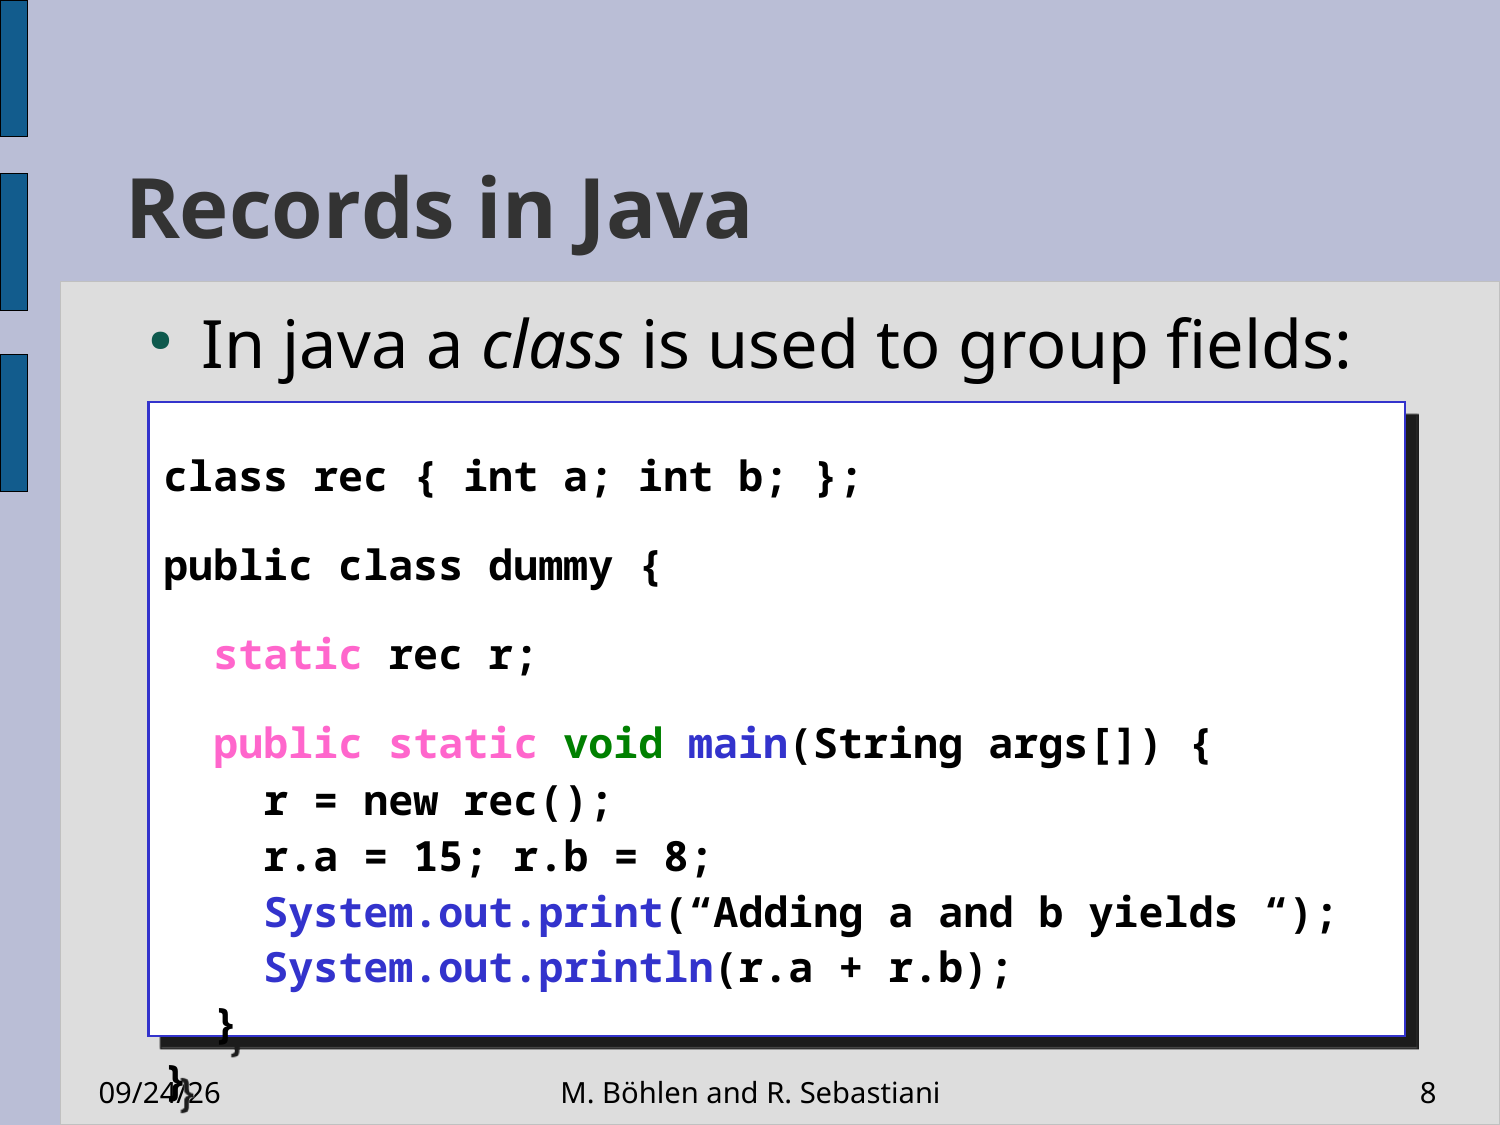

# Records in Java
In java a class is used to group fields:
class rec { int a; int b; };
public class dummy {
 static rec r;
 public static void main(String args[]) {
 r = new rec();
 r.a = 15; r.b = 8;
 System.out.print(“Adding a and b yields “);
 System.out.println(r.a + r.b);
 }
}
M. Böhlen and R. Sebastiani
8